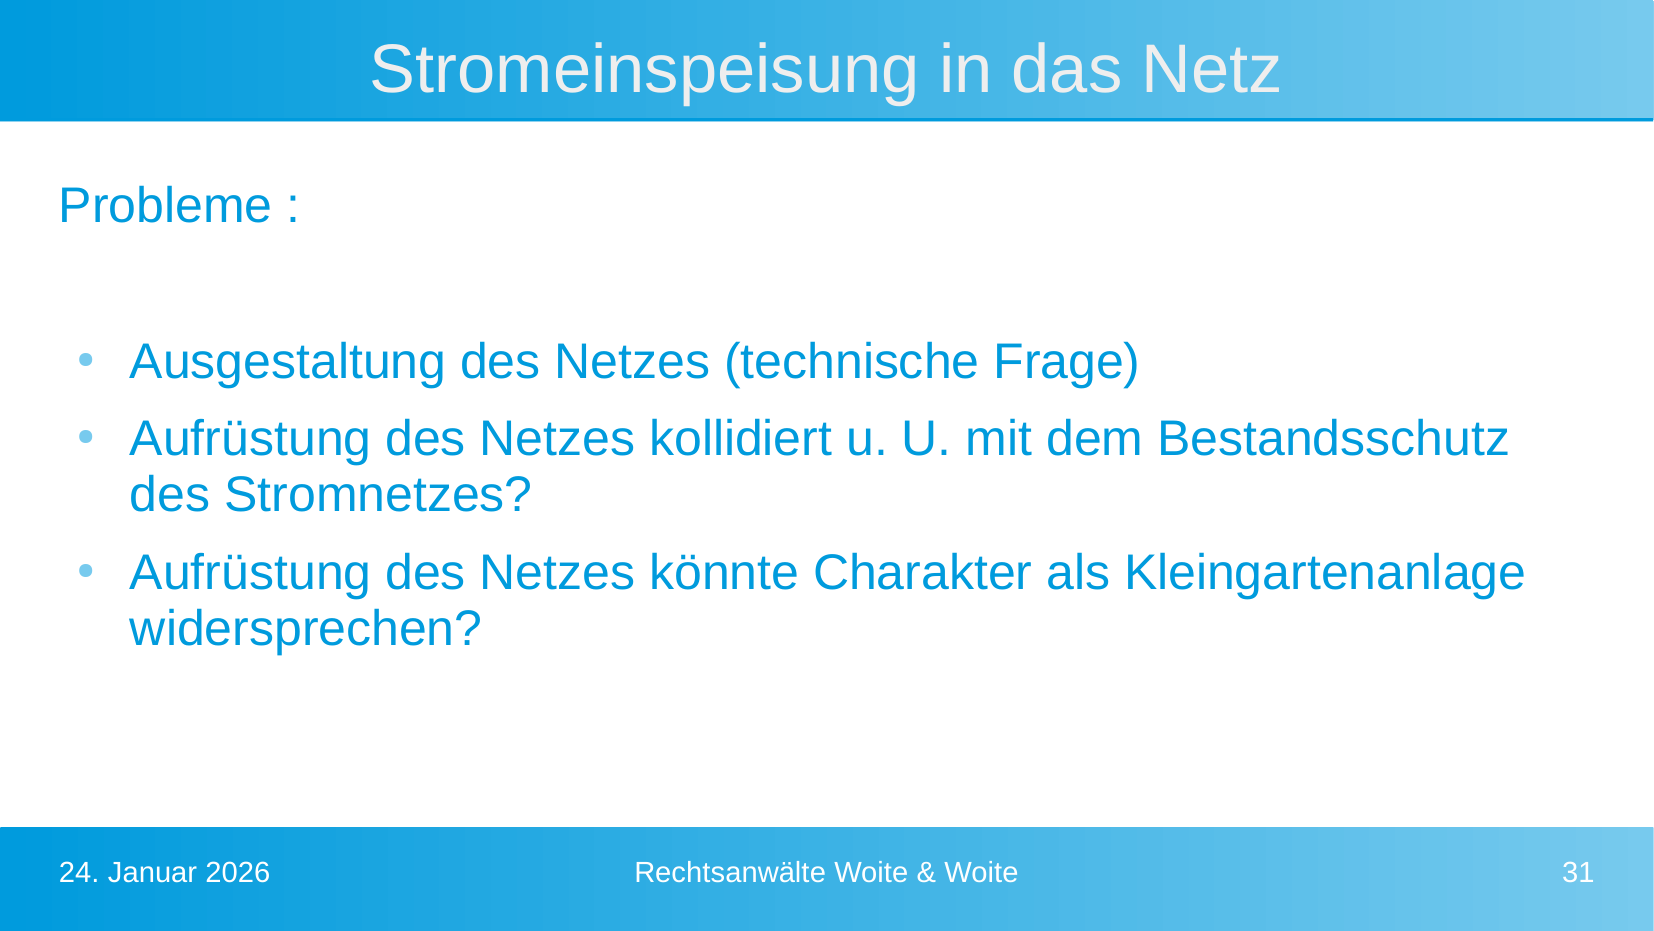

# Stromeinspeisung in das Netz
Probleme :
Ausgestaltung des Netzes (technische Frage)
Aufrüstung des Netzes kollidiert u. U. mit dem Bestandsschutz des Stromnetzes?
Aufrüstung des Netzes könnte Charakter als Kleingartenanlage widersprechen?
31